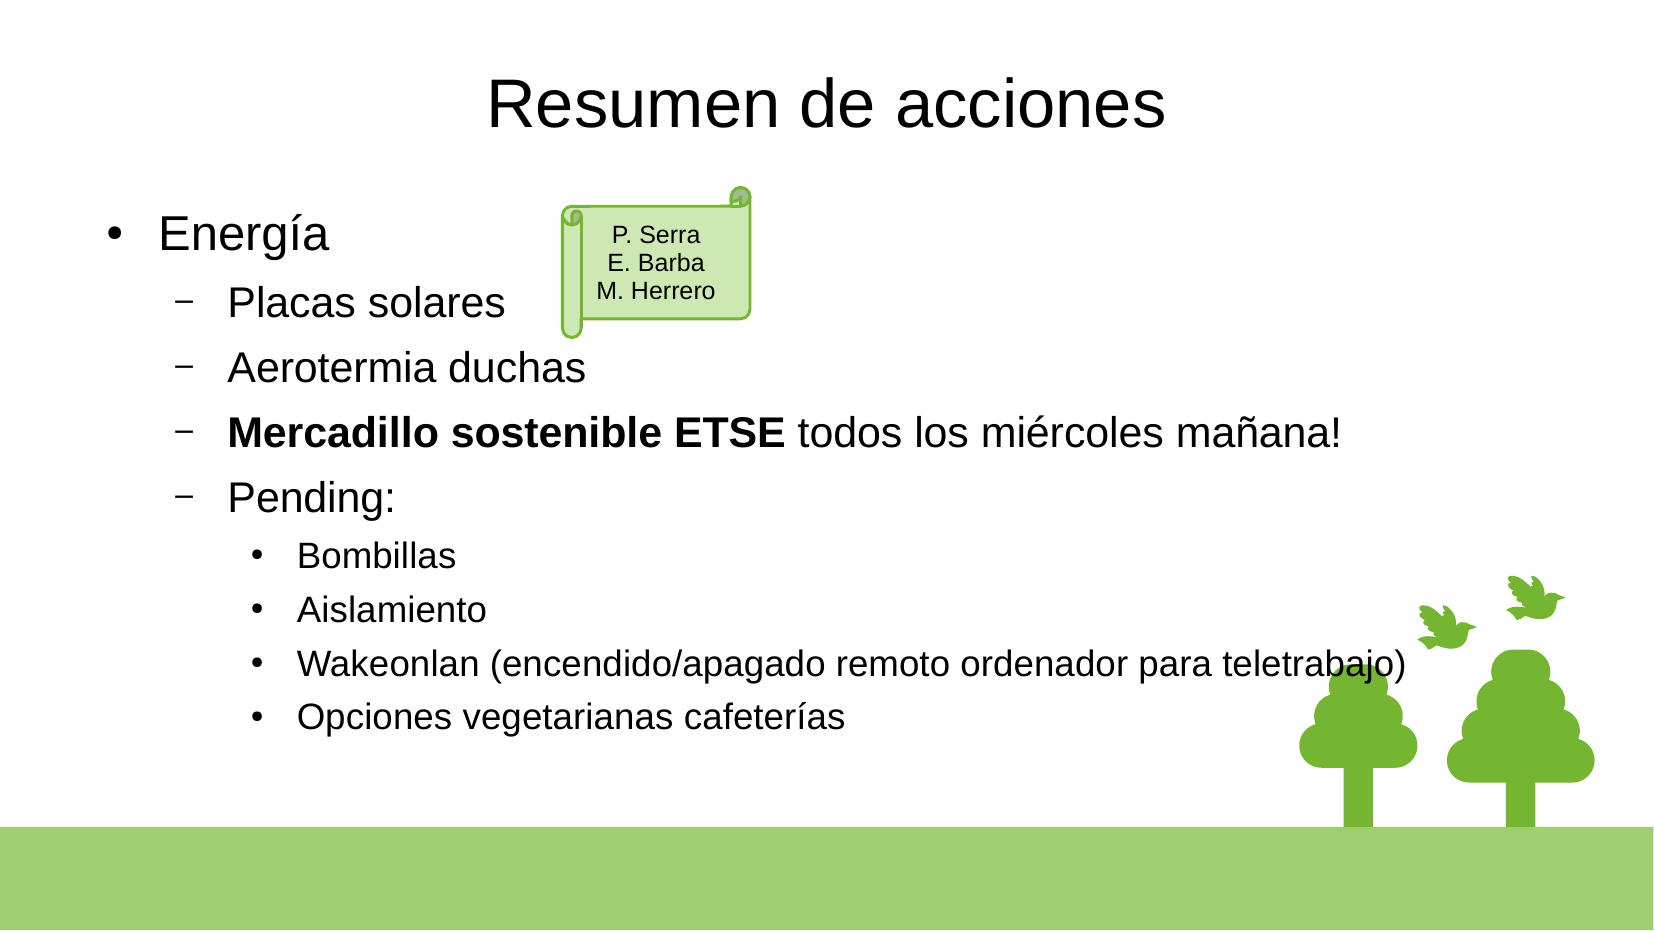

# Resumen de acciones
P. Serra
E. Barba
M. Herrero
Energía
Placas solares
Aerotermia duchas
Mercadillo sostenible ETSE todos los miércoles mañana!
Pending:
Bombillas
Aislamiento
Wakeonlan (encendido/apagado remoto ordenador para teletrabajo)
Opciones vegetarianas cafeterías